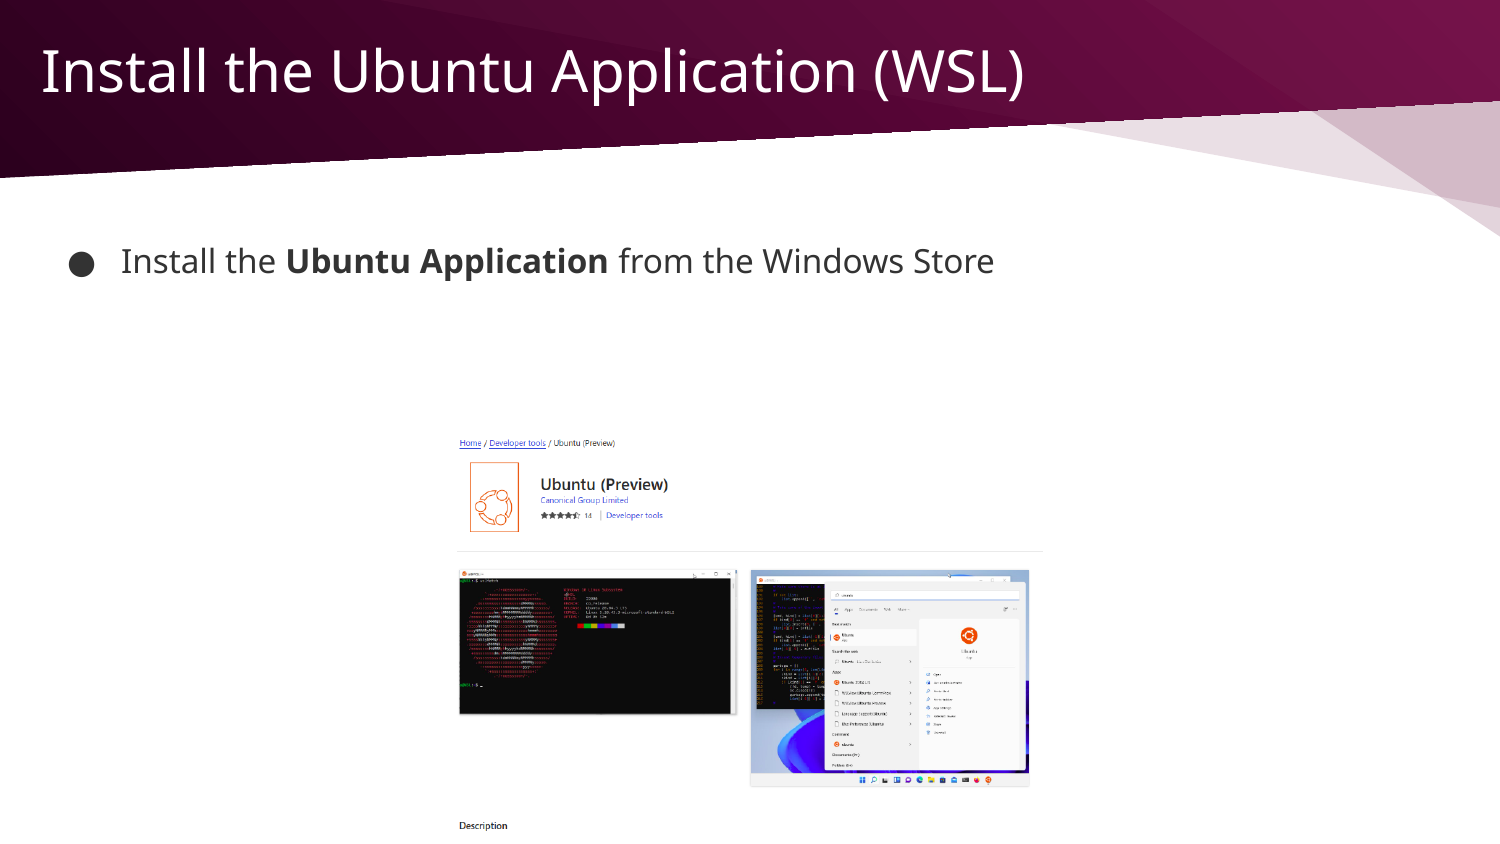

# Install the Ubuntu Application (WSL)
Install the Ubuntu Application from the Windows Store